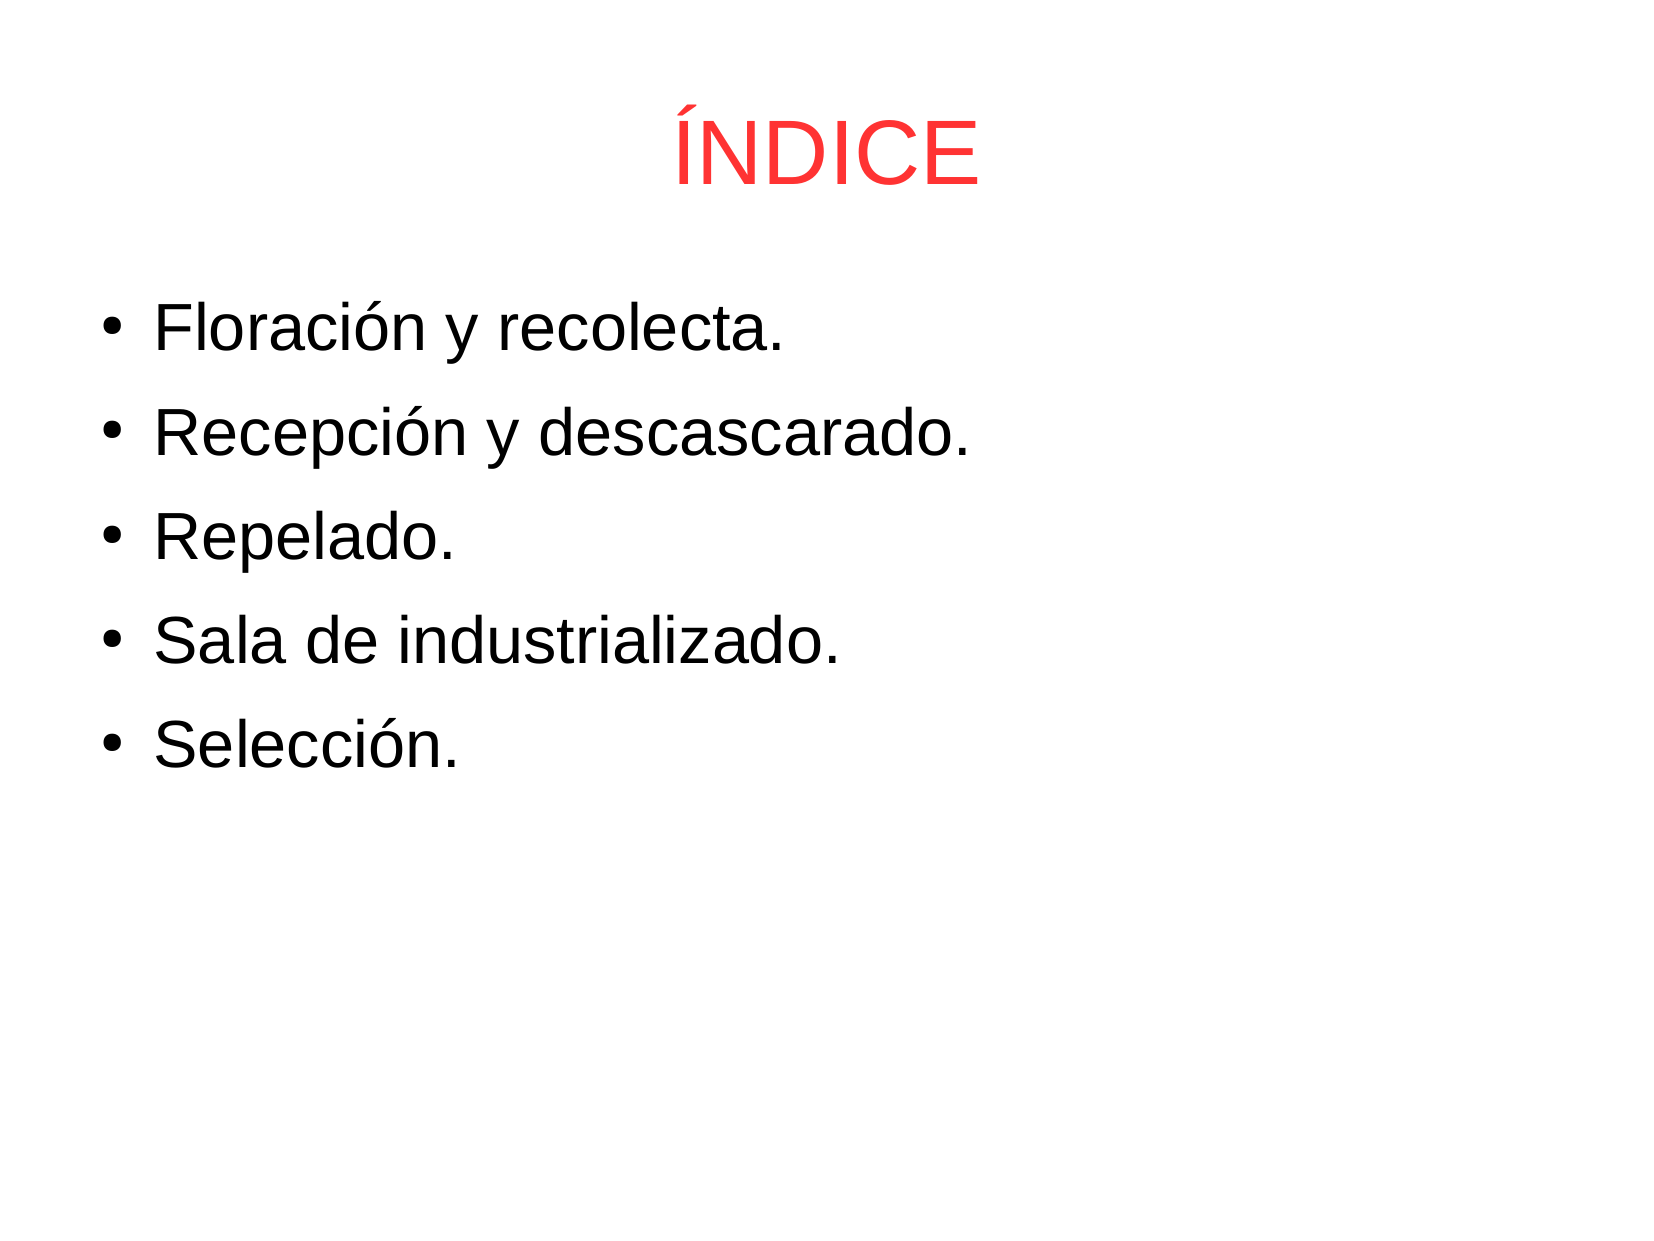

# ÍNDICE
Floración y recolecta.
Recepción y descascarado.
Repelado.
Sala de industrializado.
Selección.